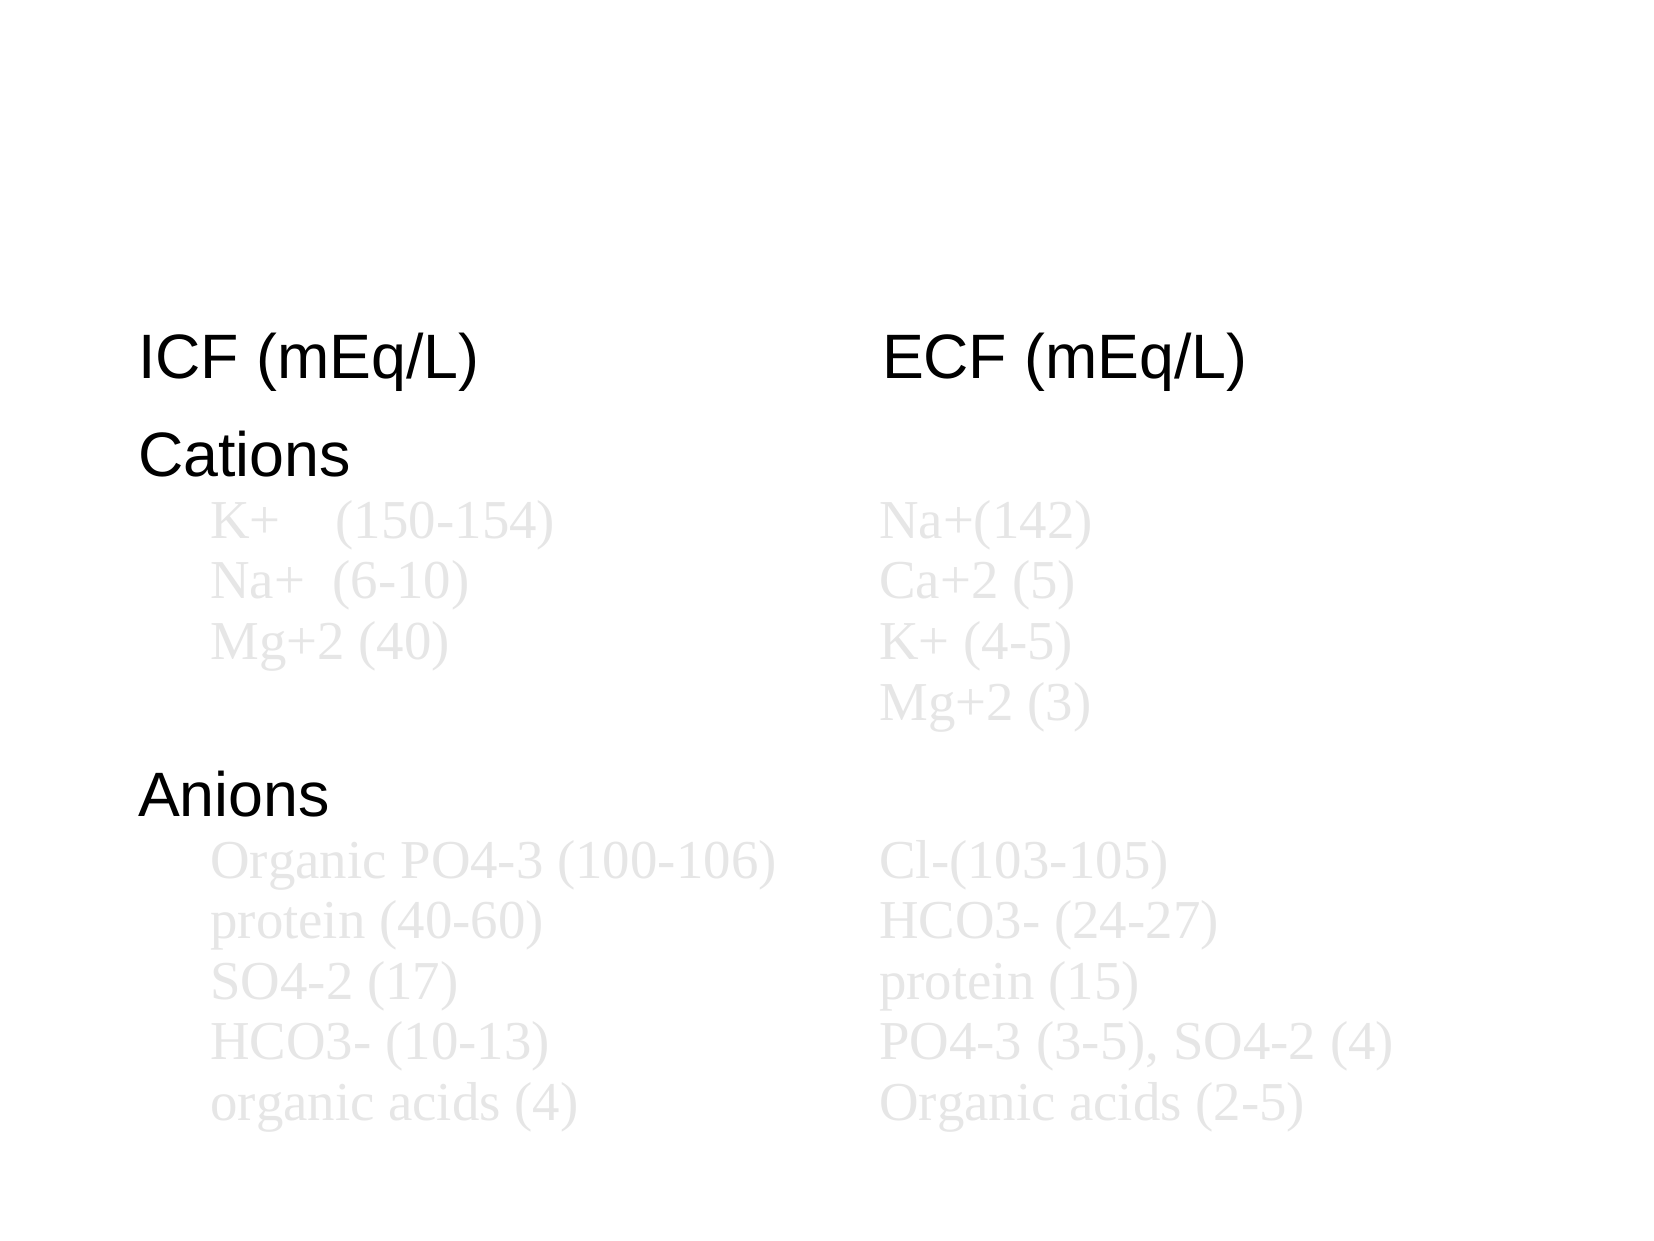

#
ICF (mEq/L)						ECF (mEq/L)
Cations
K+ (150-154)					Na+(142)
Na+ (6-10)						Ca+2 (5)
Mg+2 (40)							K+ (4-5)
 									Mg+2 (3)
Anions
Organic PO4-3 (100-106)		Cl-(103-105)
protein (40-60)					HCO3- (24-27)
SO4-2 (17)							protein (15)
HCO3- (10-13)					PO4-3 (3-5), SO4-2 (4)
organic acids (4)					Organic acids (2-5)